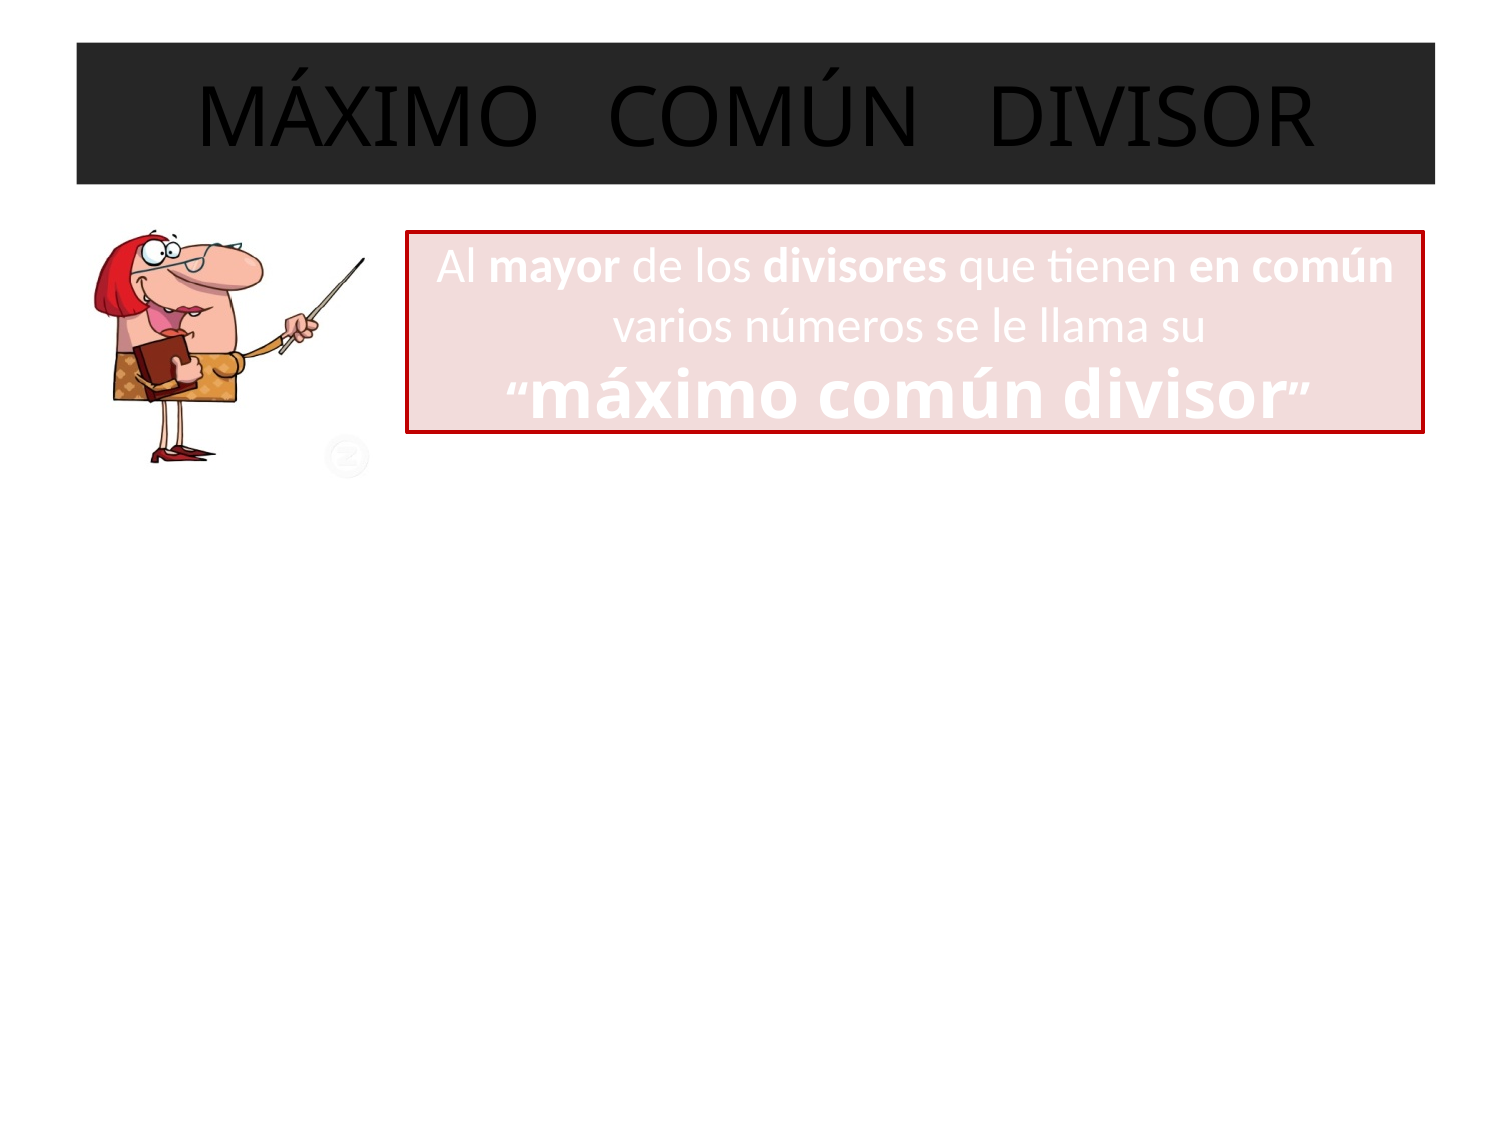

MÁXIMO COMÚN DIVISOR
Al mayor de los divisores que tienen en común varios números se le llama su
“máximo común divisor”